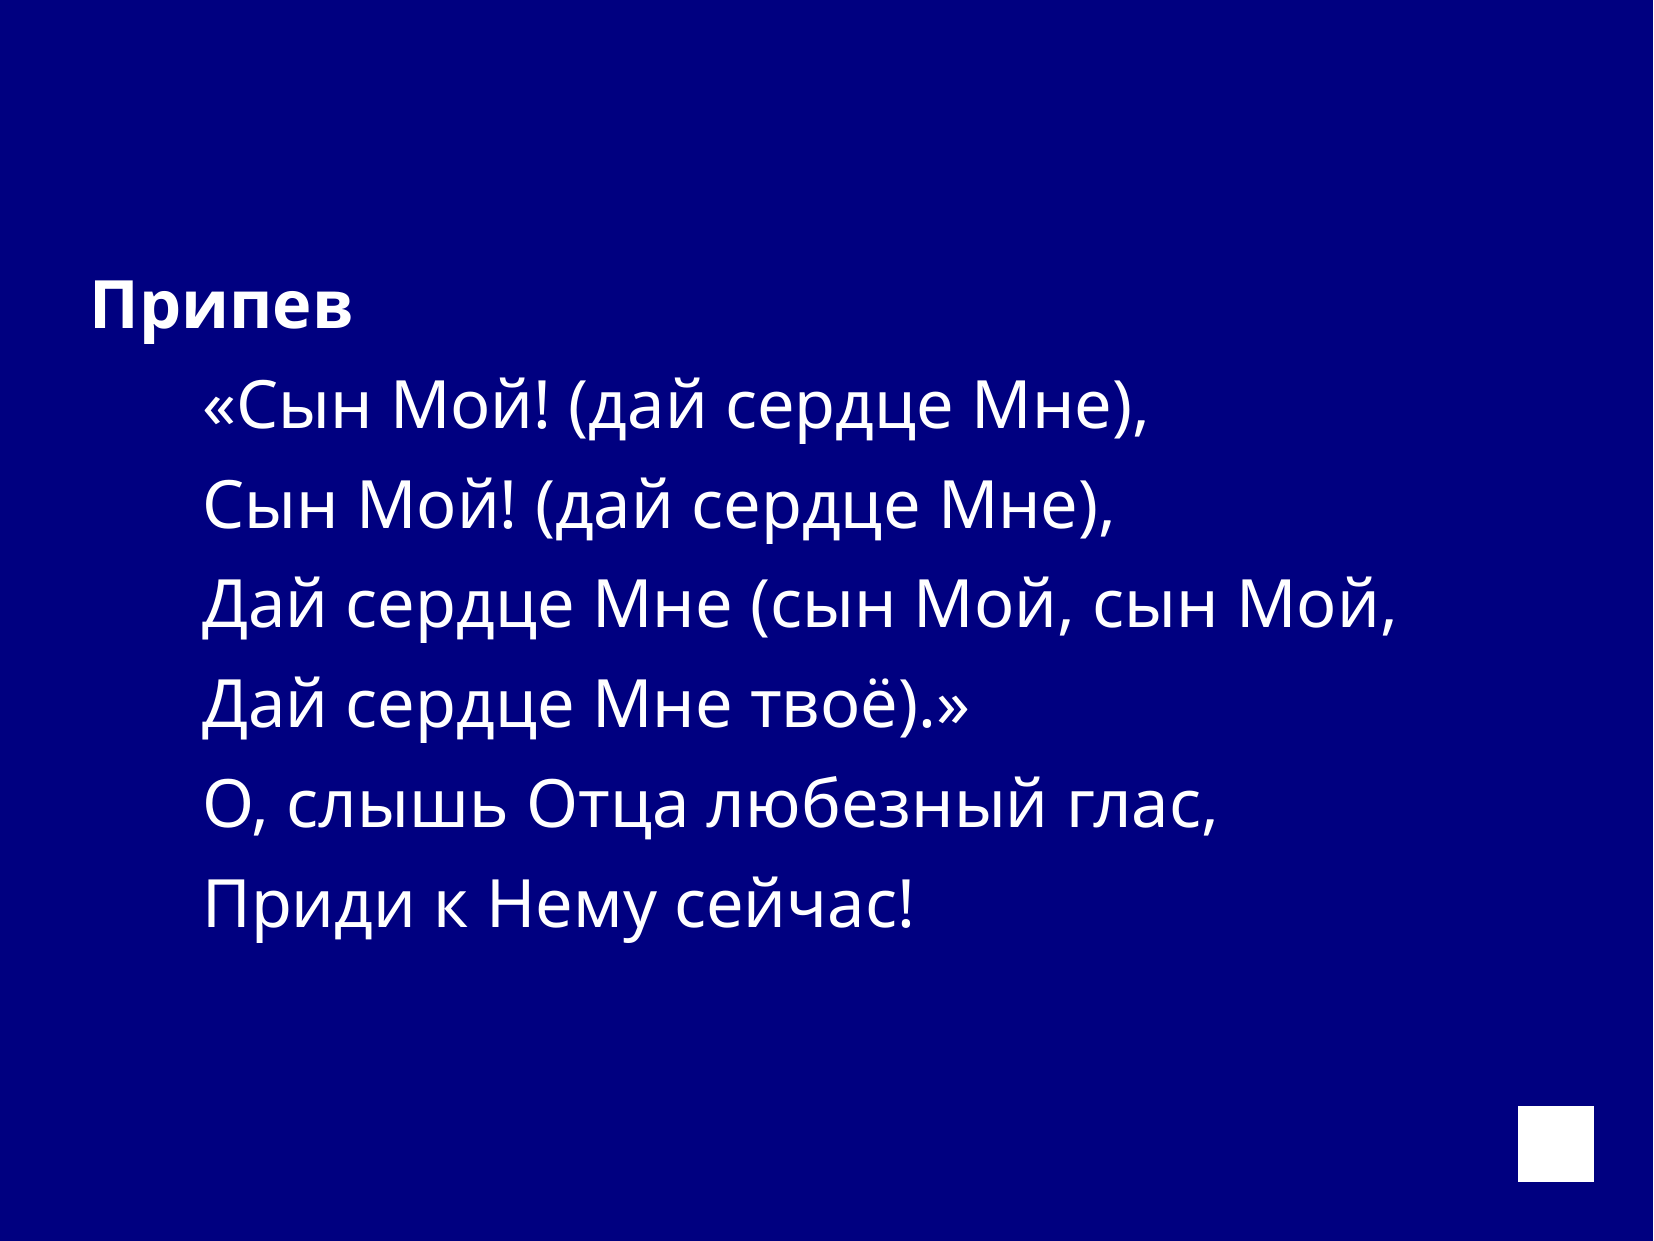

Припев
	«Сын Мой! (дай сердце Мне),
	Сын Мой! (дай сердце Мне),
	Дай сердце Мне (сын Мой, сын Мой,
	Дай сердце Мне твоё).»
	О, слышь Отца любезный глас,
	Приди к Нему сейчас!